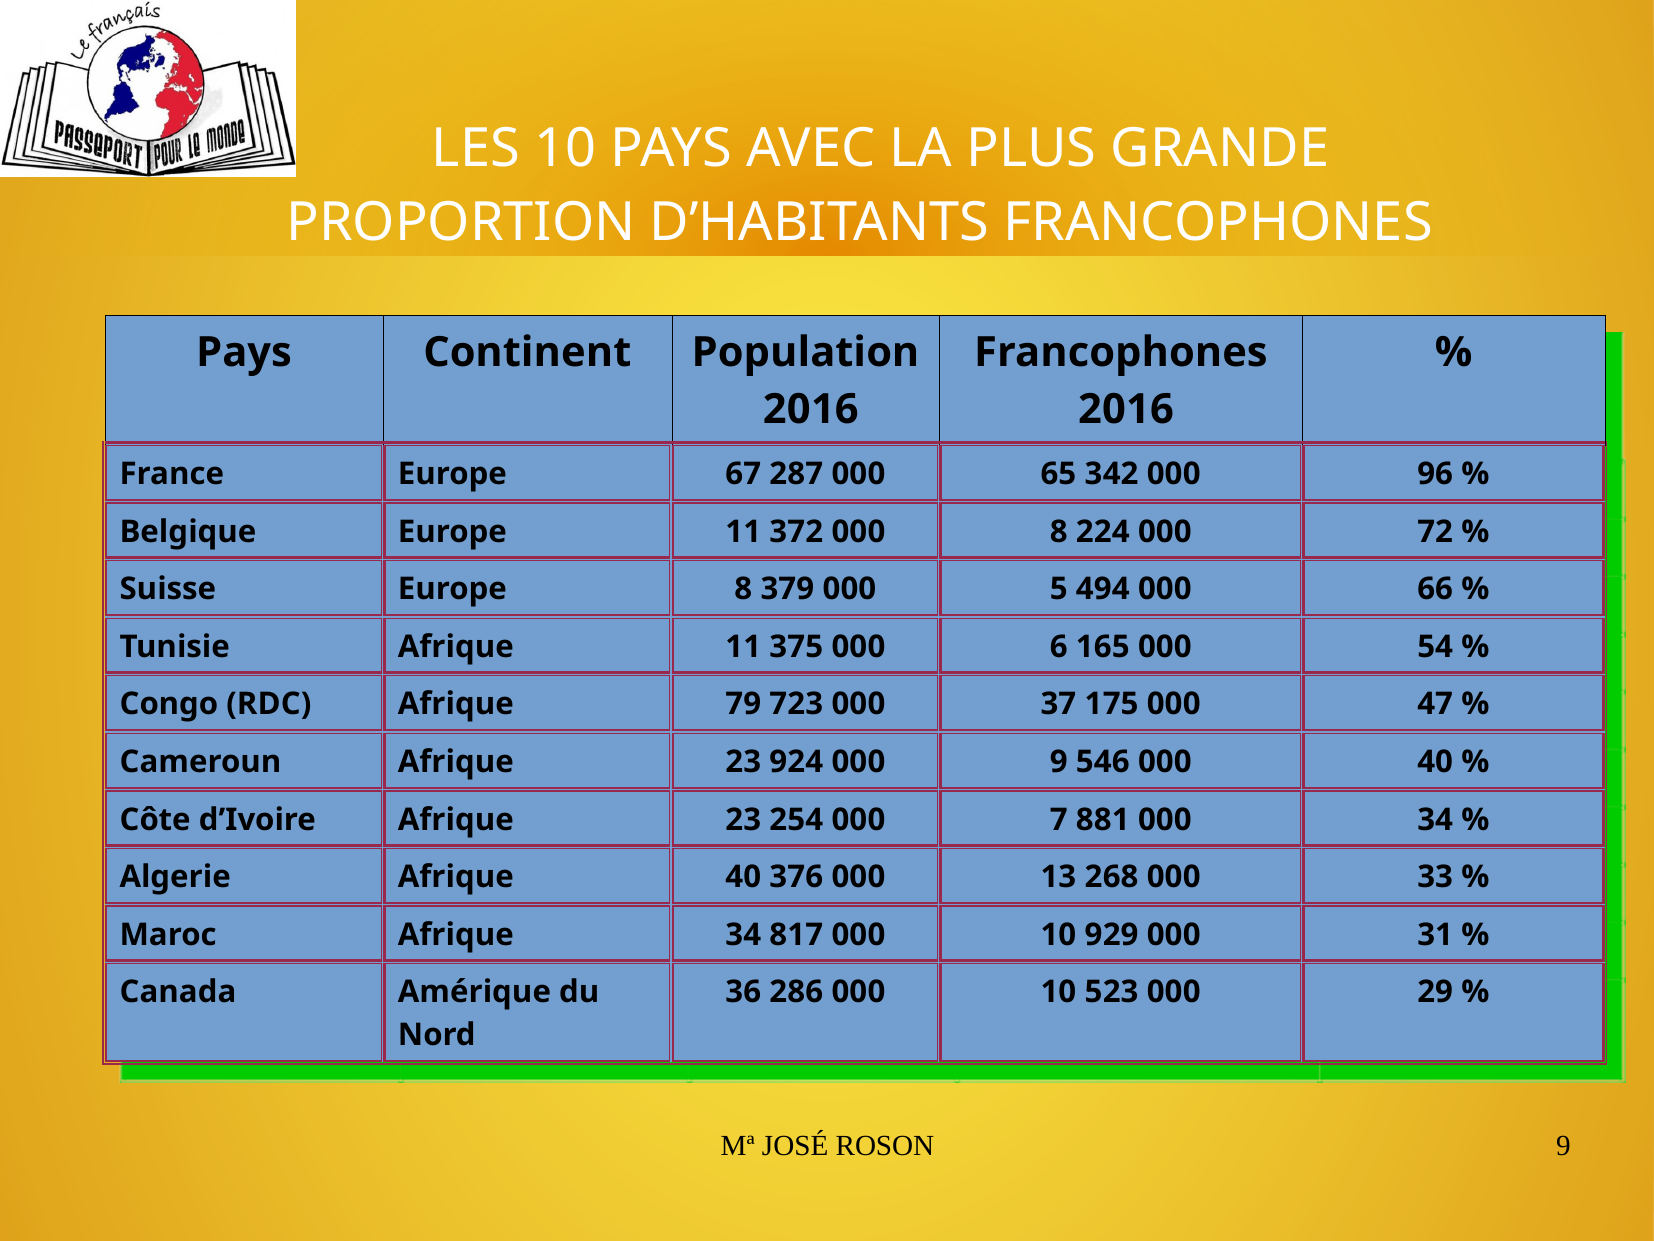

# LES 10 PAYS AVEC LA PLUS GRANDE PROPORTION D’HABITANTS FRANCOPHONES
| Pays | Continent | Population 2016 | Francophones 2016 | % |
| --- | --- | --- | --- | --- |
| France | Europe | 67 287 000 | 65 342 000 | 96 % |
| Belgique | Europe | 11 372 000 | 8 224 000 | 72 % |
| Suisse | Europe | 8 379 000 | 5 494 000 | 66 % |
| Tunisie | Afrique | 11 375 000 | 6 165 000 | 54 % |
| Congo (RDC) | Afrique | 79 723 000 | 37 175 000 | 47 % |
| Cameroun | Afrique | 23 924 000 | 9 546 000 | 40 % |
| Côte d’Ivoire | Afrique | 23 254 000 | 7 881 000 | 34 % |
| Algerie | Afrique | 40 376 000 | 13 268 000 | 33 % |
| Maroc | Afrique | 34 817 000 | 10 929 000 | 31 % |
| Canada | Amérique du Nord | 36 286 000 | 10 523 000 | 29 % |
Mª JOSÉ ROSON
9